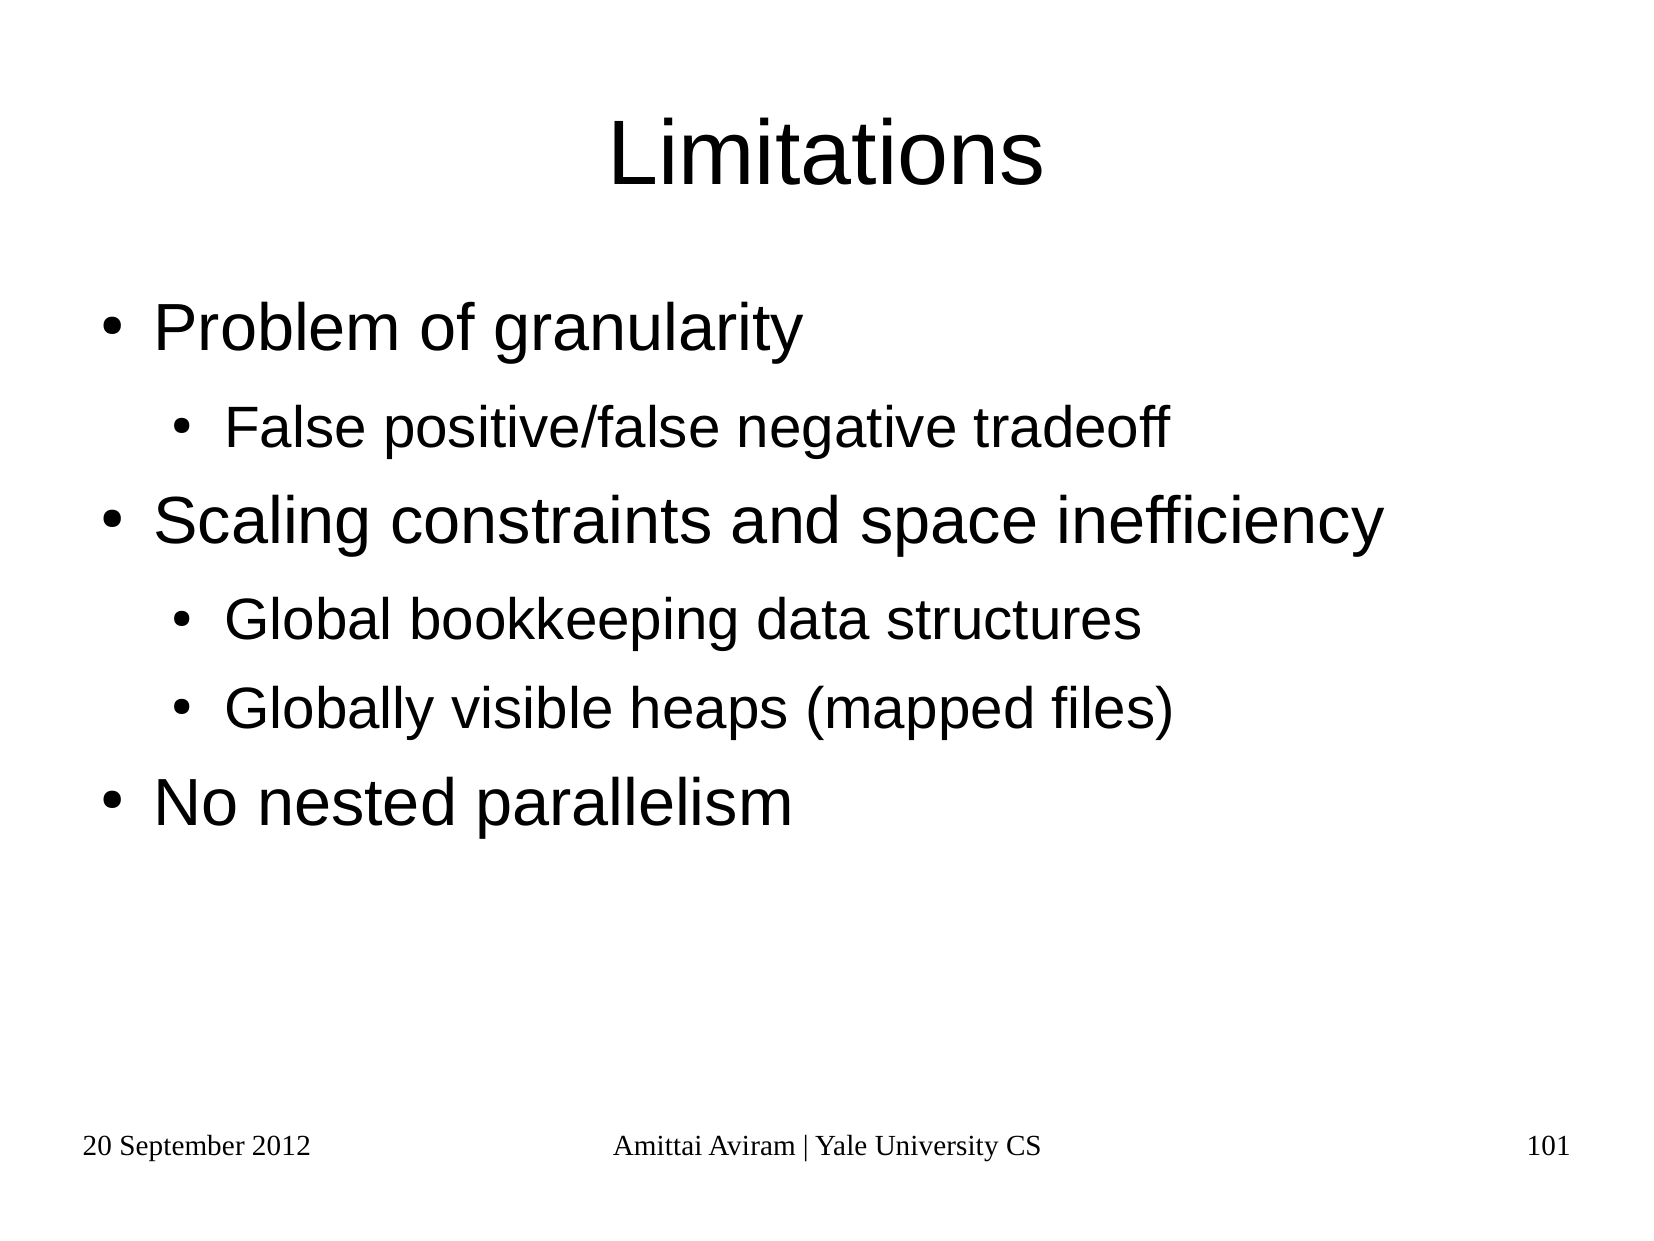

# Limitations
Problem of granularity
False positive/false negative tradeoff
Scaling constraints and space inefficiency
Global bookkeeping data structures
Globally visible heaps (mapped files)
No nested parallelism
101